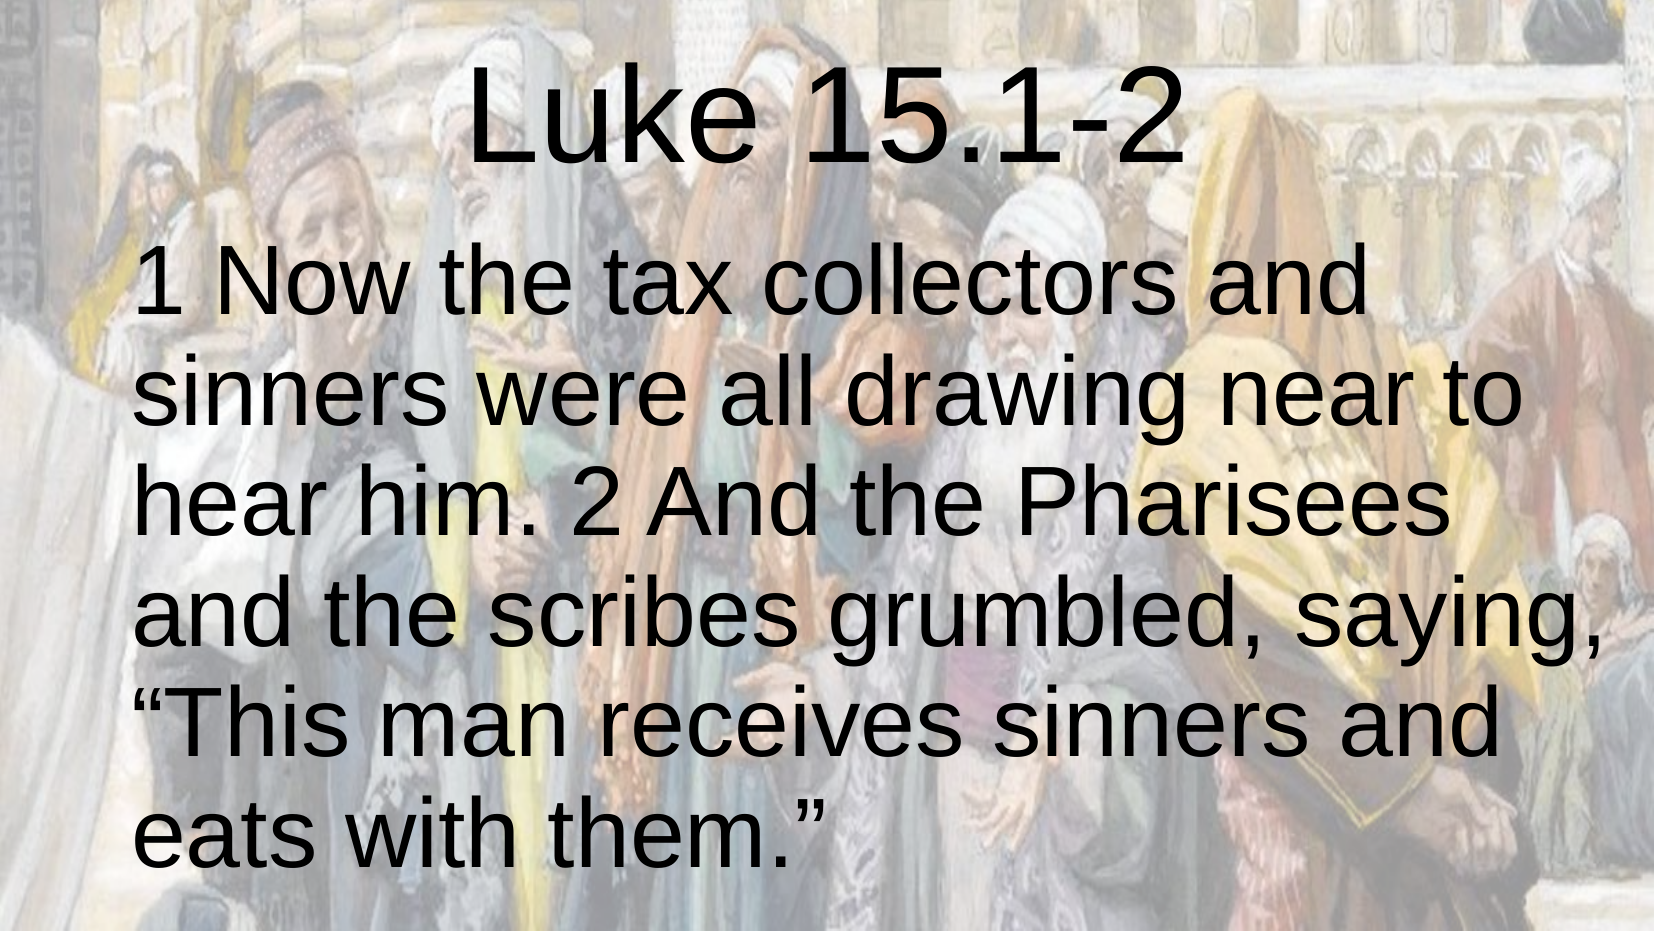

# Luke 15.1-2
1 Now the tax collectors and sinners were all drawing near to hear him. 2 And the Pharisees and the scribes grumbled, saying, “This man receives sinners and eats with them.”